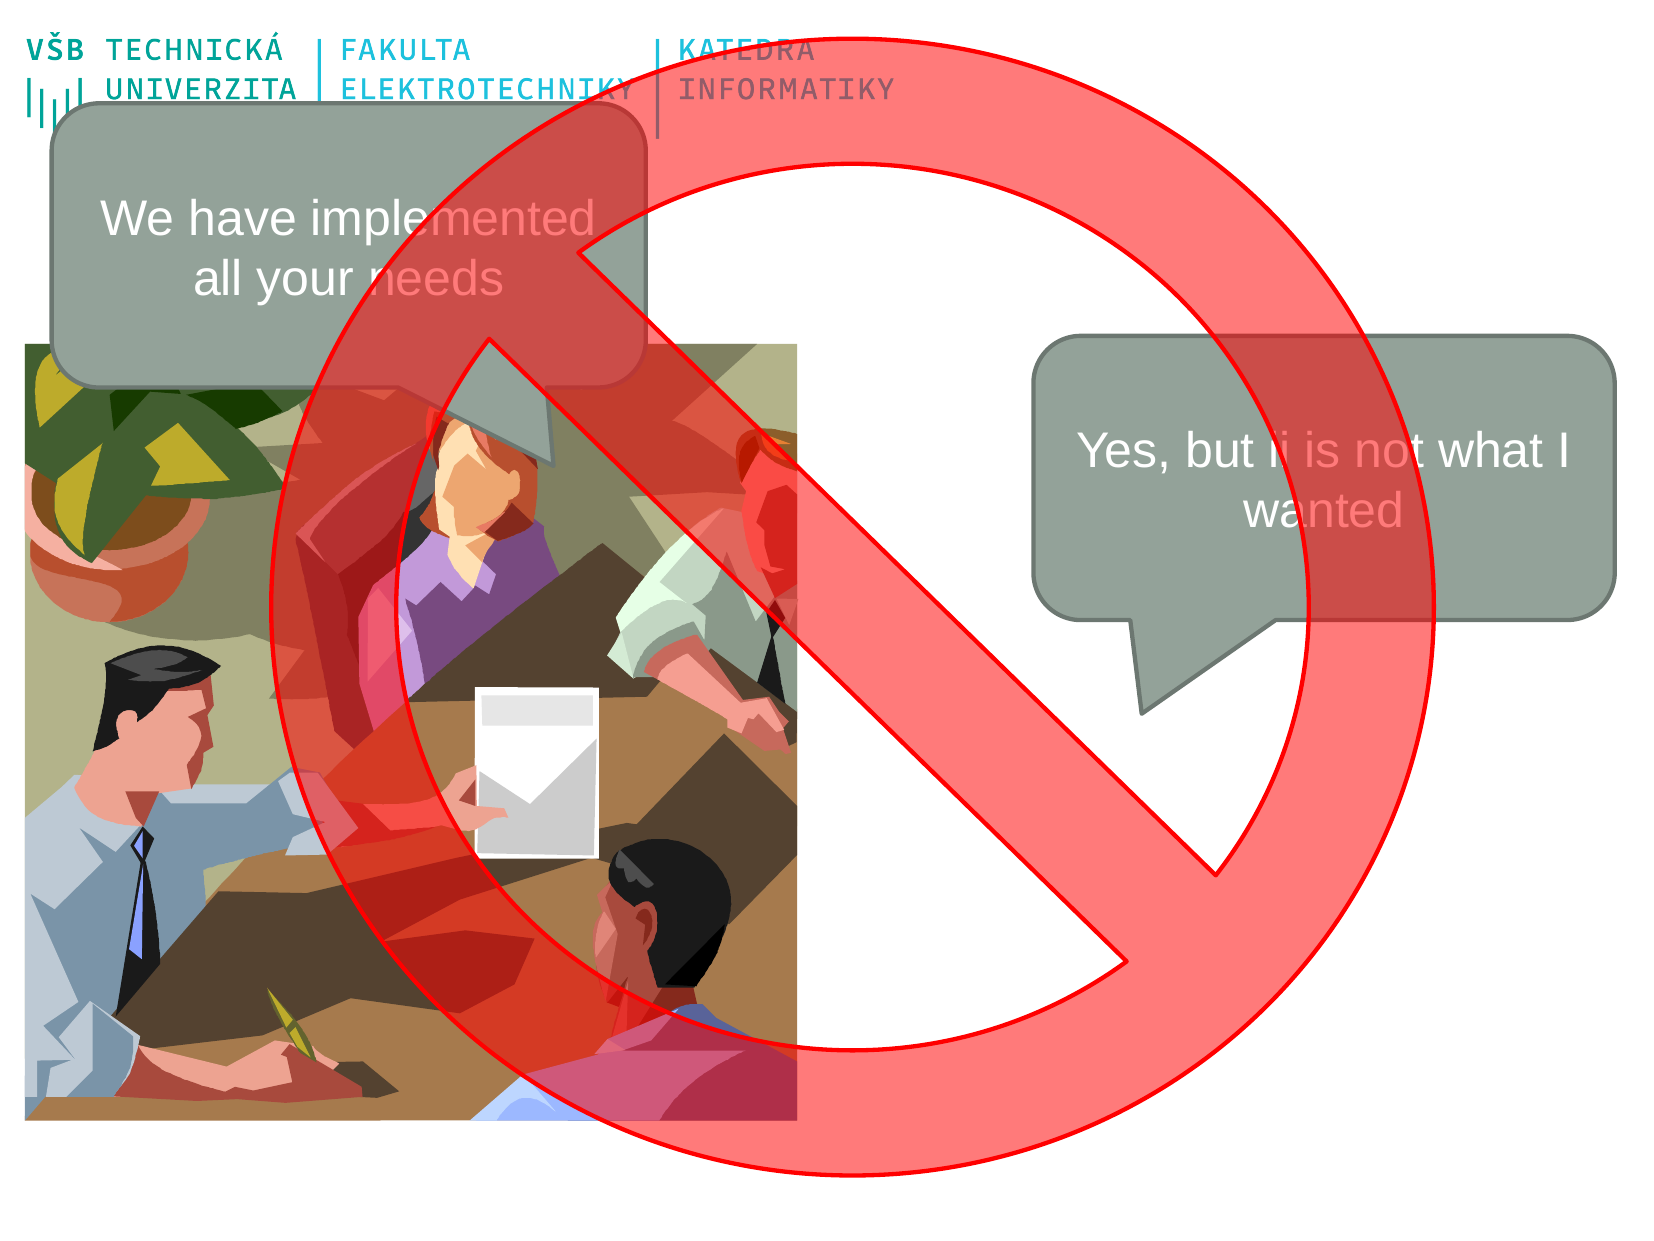

We have implemented all your needs
#
Yes, but ii is not what I wanted